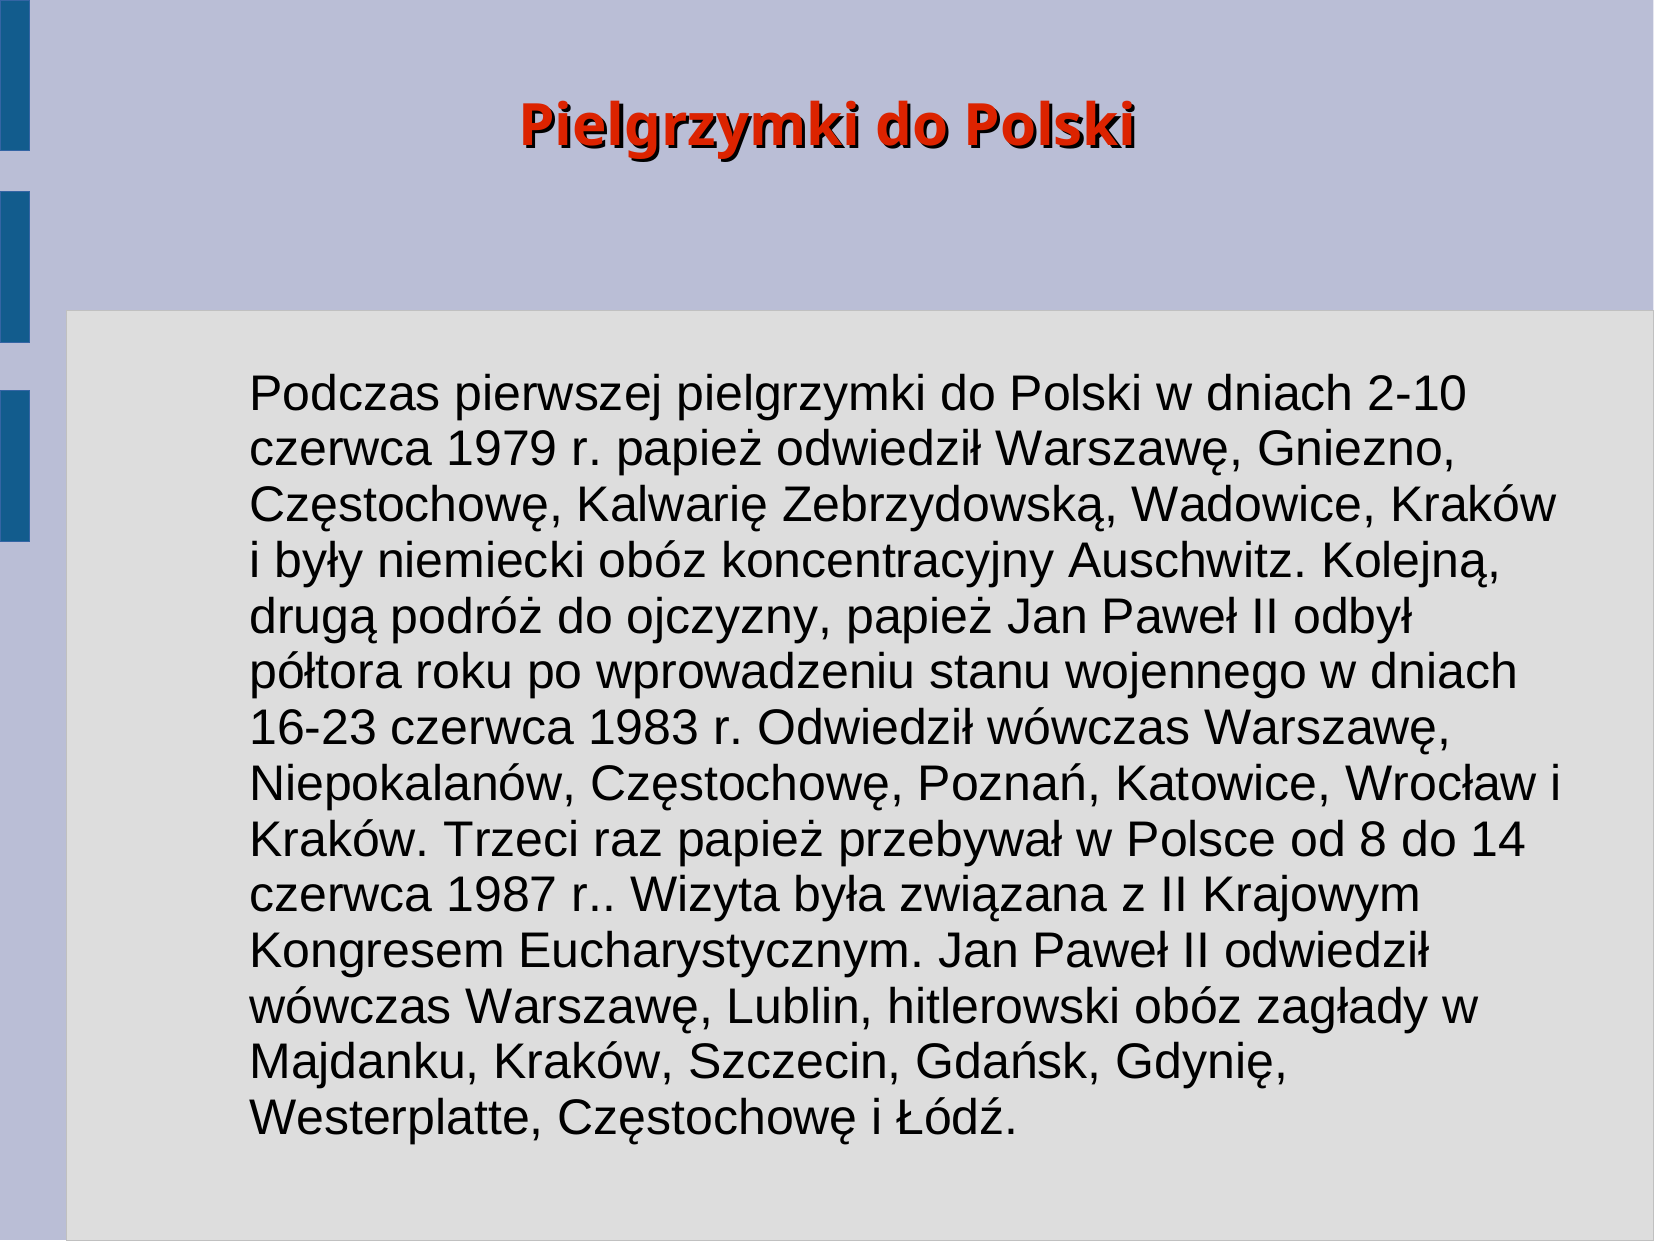

# Pielgrzymki do Polski
Podczas pierwszej pielgrzymki do Polski w dniach 2-10 czerwca 1979 r. papież odwiedził Warszawę, Gniezno, Częstochowę, Kalwarię Zebrzydowską, Wadowice, Kraków i były niemiecki obóz koncentracyjny Auschwitz. Kolejną, drugą podróż do ojczyzny, papież Jan Paweł II odbył półtora roku po wprowadzeniu stanu wojennego w dniach 16-23 czerwca 1983 r. Odwiedził wówczas Warszawę, Niepokalanów, Częstochowę, Poznań, Katowice, Wrocław i Kraków. Trzeci raz papież przebywał w Polsce od 8 do 14 czerwca 1987 r.. Wizyta była związana z II Krajowym Kongresem Eucharystycznym. Jan Paweł II odwiedził wówczas Warszawę, Lublin, hitlerowski obóz zagłady w Majdanku, Kraków, Szczecin, Gdańsk, Gdynię, Westerplatte, Częstochowę i Łódź.